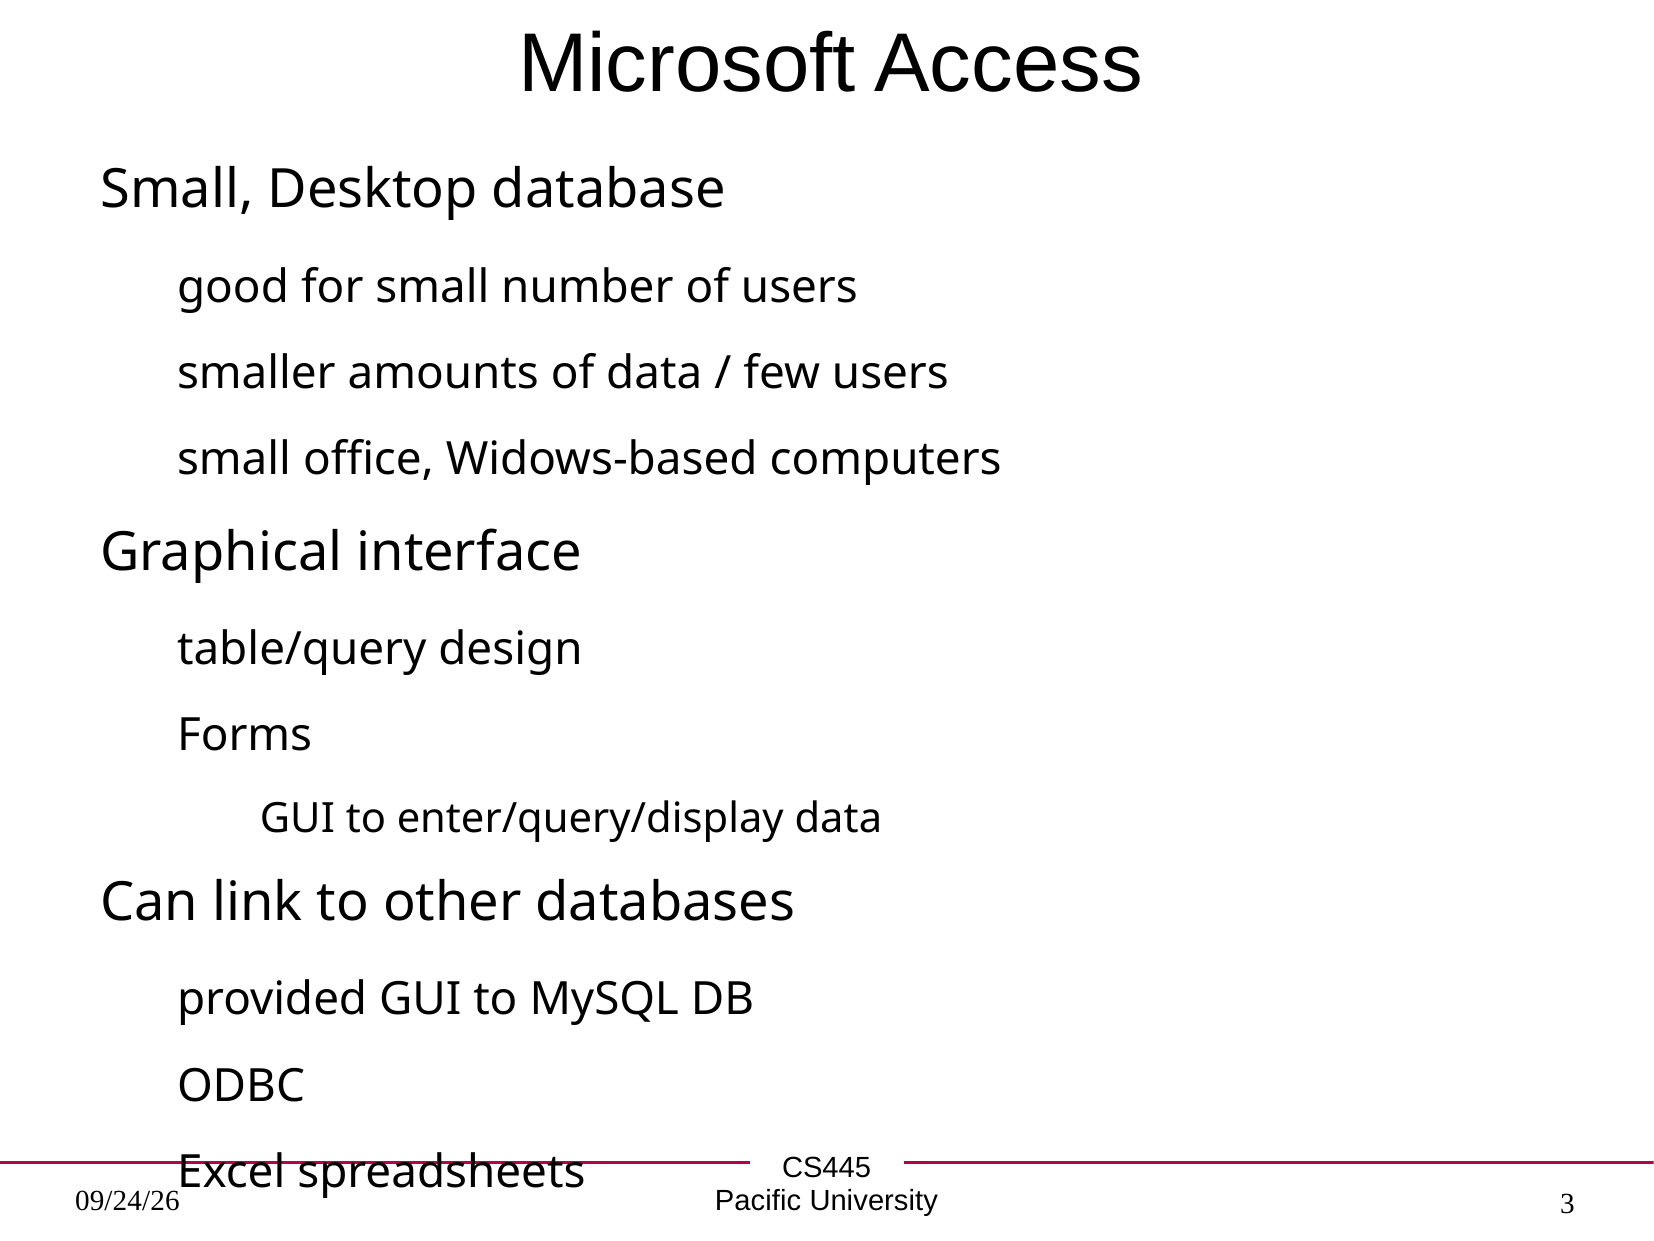

# Microsoft Access
Small, Desktop database
good for small number of users
smaller amounts of data / few users
small office, Widows-based computers
Graphical interface
table/query design
Forms
GUI to enter/query/display data
Can link to other databases
provided GUI to MySQL DB
ODBC
Excel spreadsheets